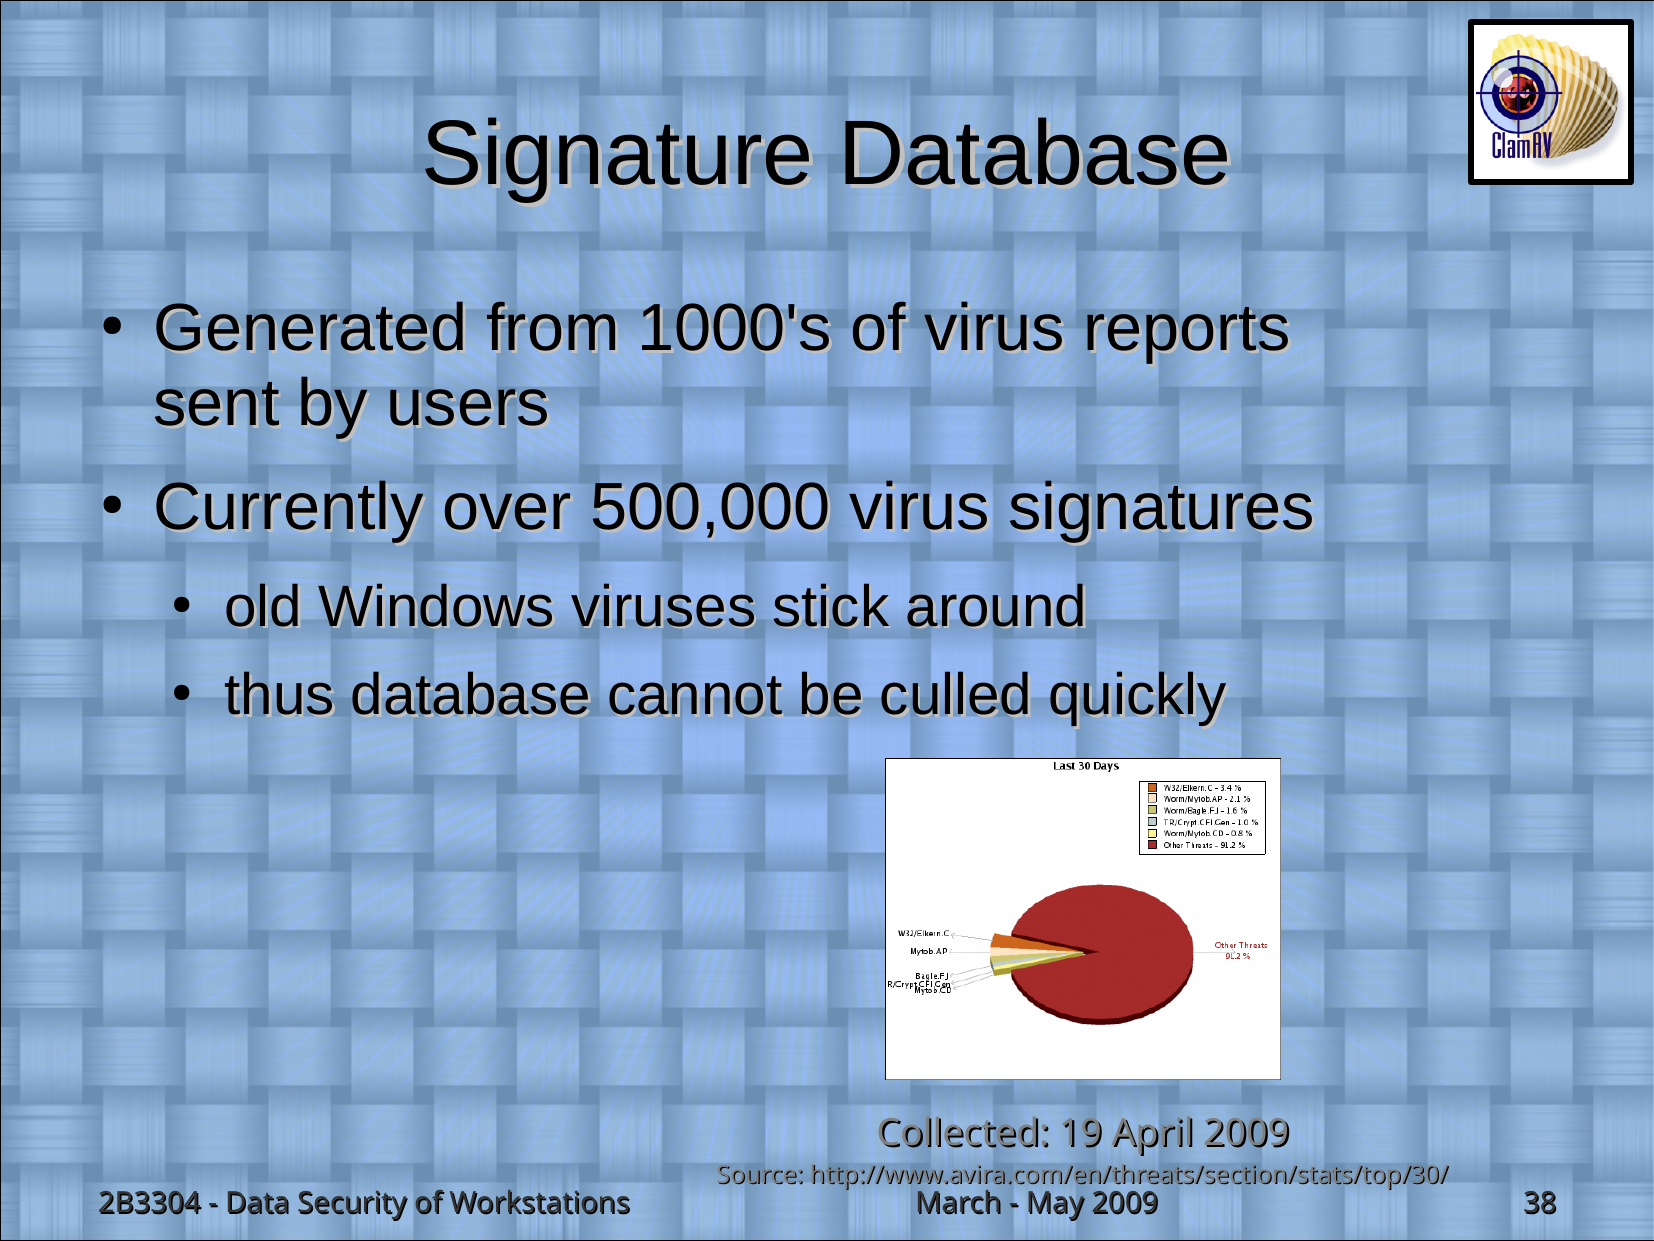

# Signature Database
Generated from 1000's of virus reports
sent by users
Currently over 500,000 virus signatures
old Windows viruses stick around
thus database cannot be culled quickly
Collected: 19 April 2009
Source: http://www.avira.com/en/threats/section/stats/top/30/